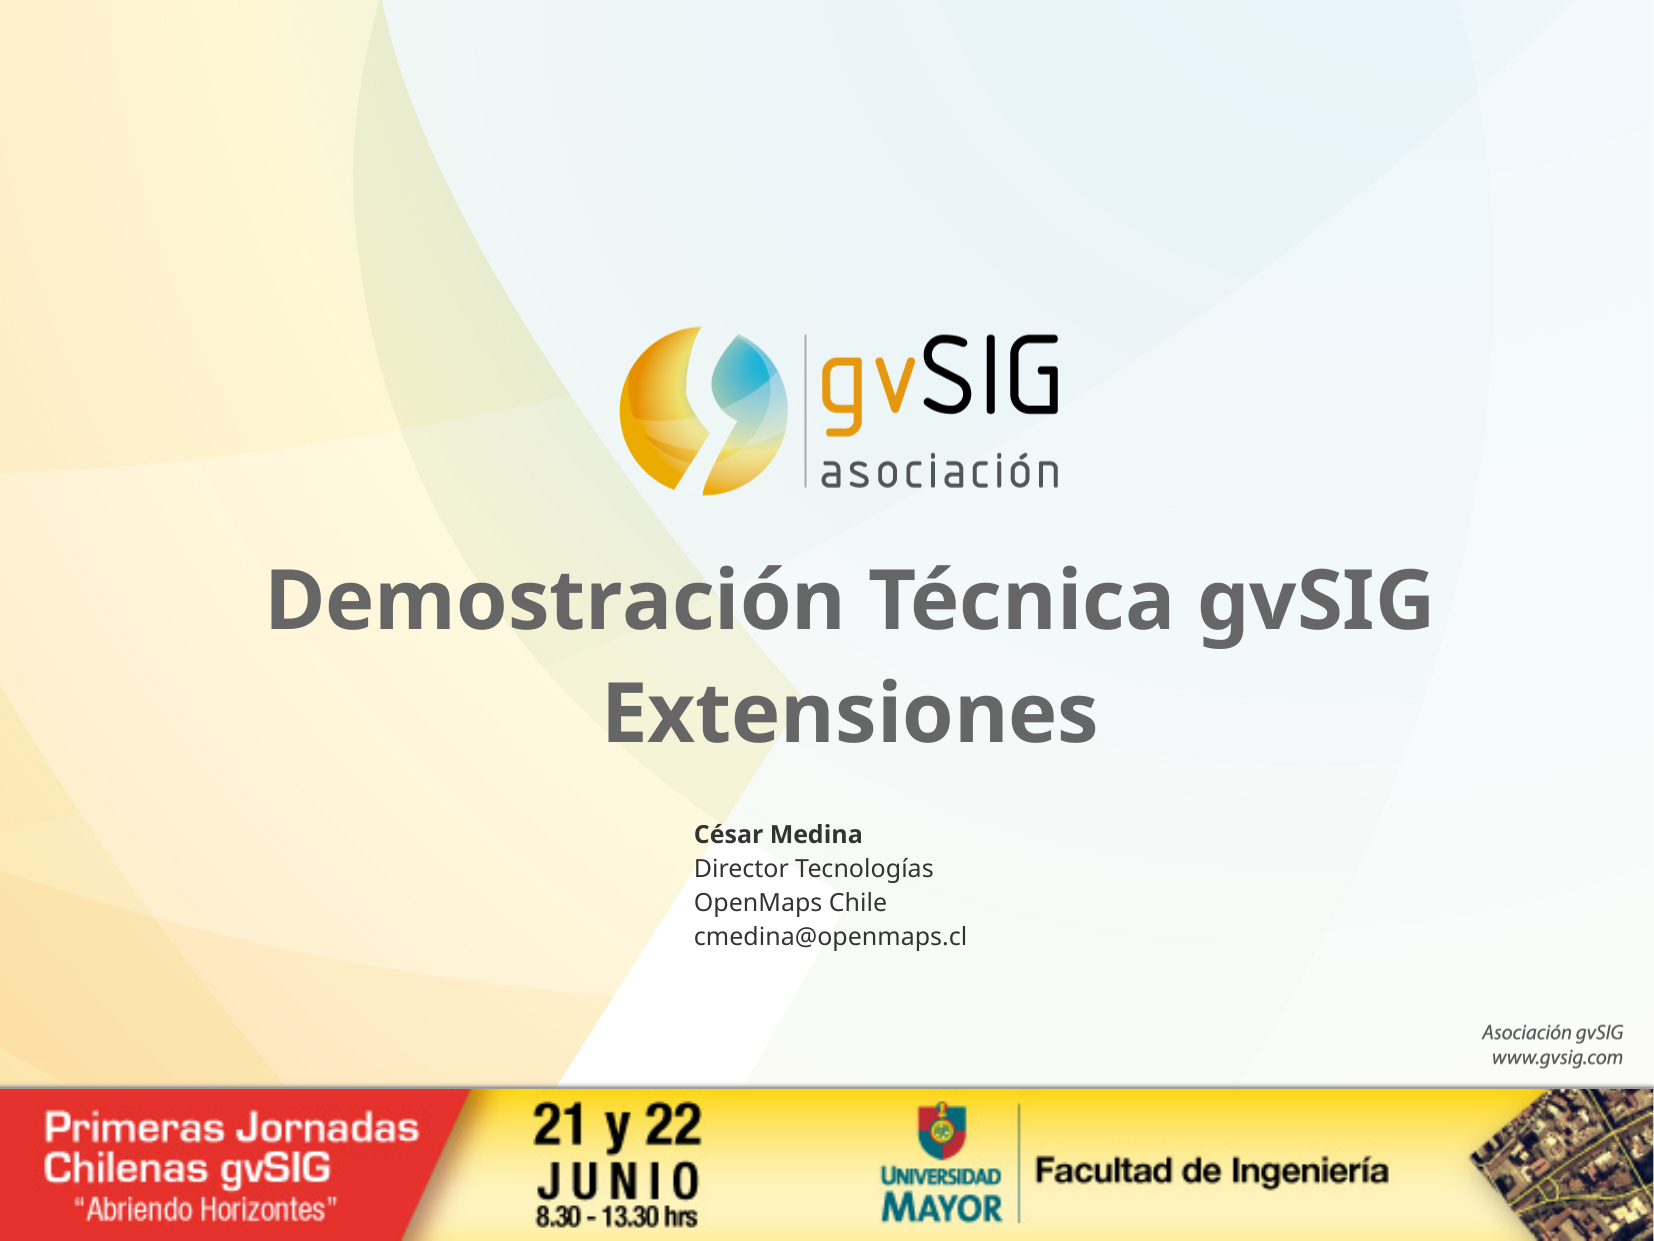

# Demostración Técnica gvSIG Extensiones
César Medina
Director Tecnologías
OpenMaps Chile
cmedina@openmaps.cl